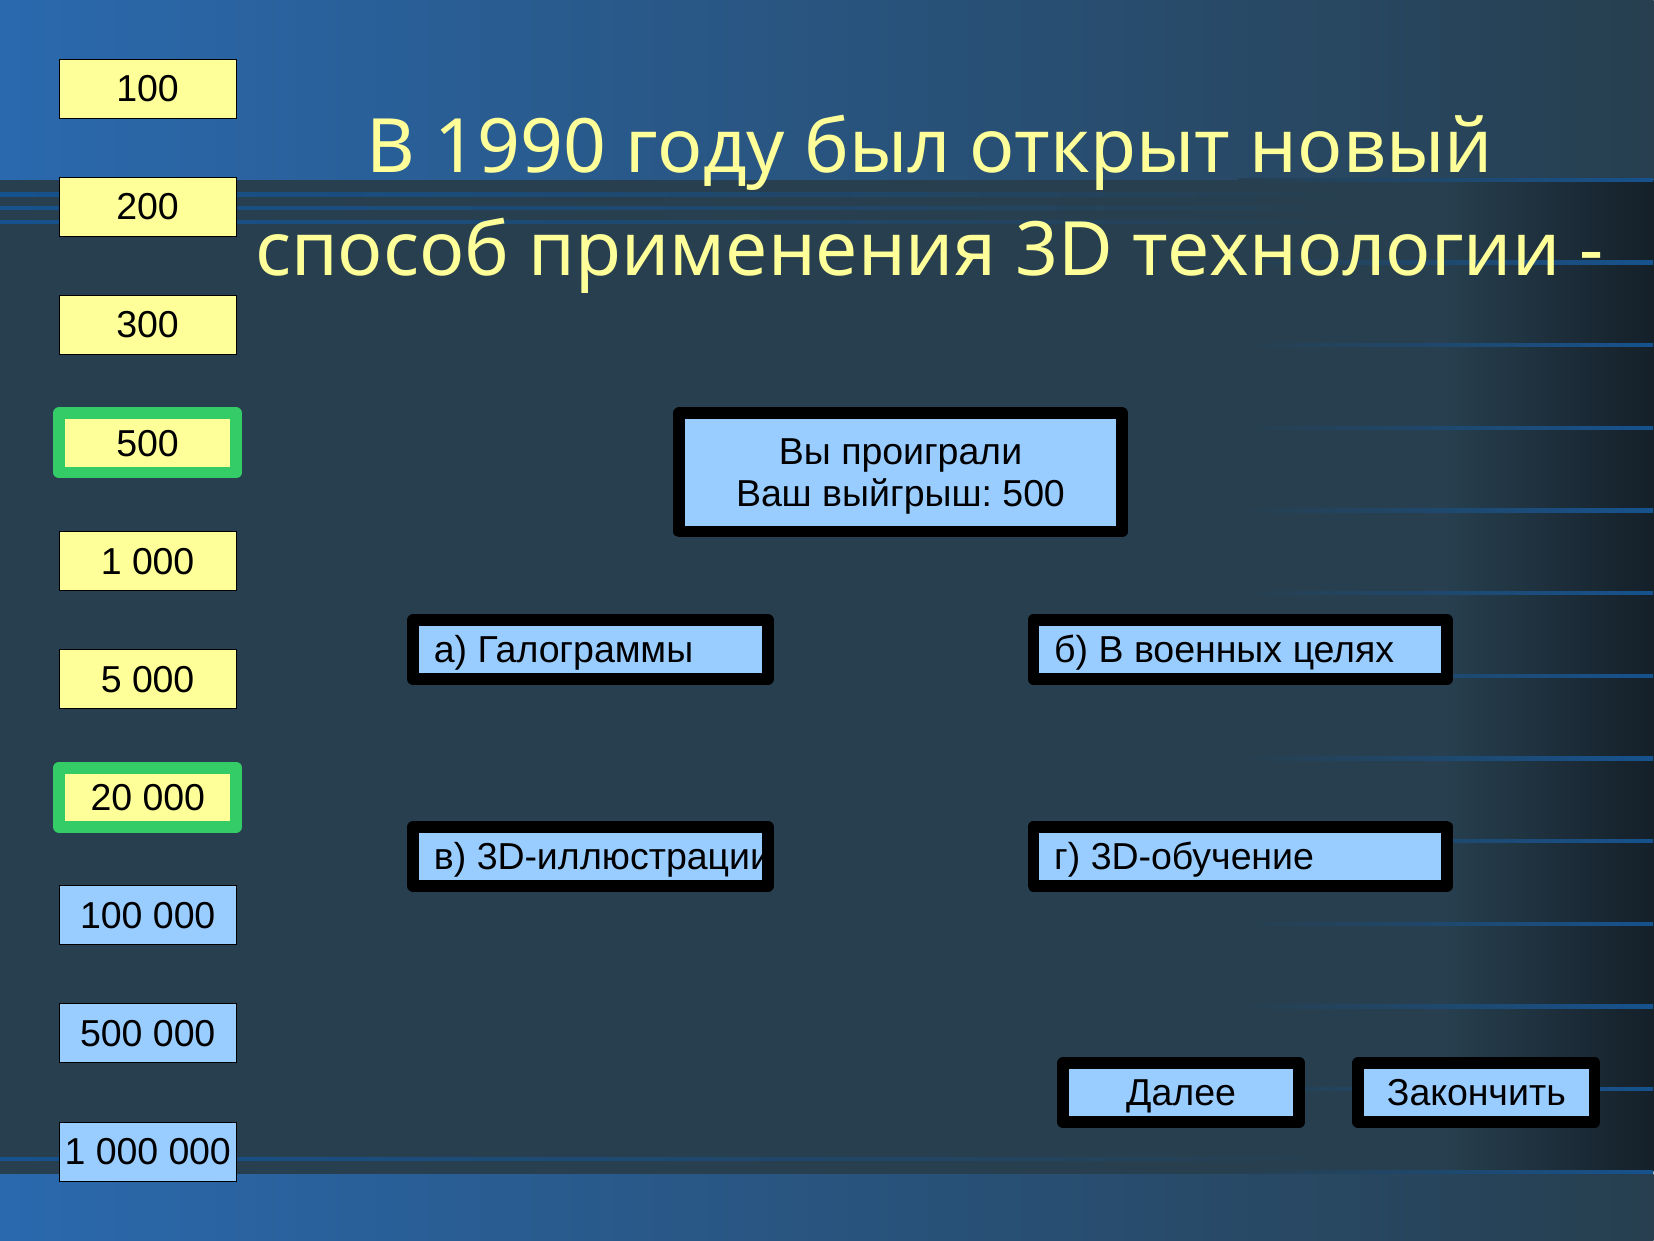

100
В 1990 году был открыт новый способ применения 3D технологии -
200
300
500
Вы проиграли
Ваш выйгрыш: 500
1 000
а) Галограммы
б) В военных целях
5 000
20 000
в) 3D-иллюстрации
г) 3D-обучение
100 000
500 000
Далее
Закончить
1 000 000